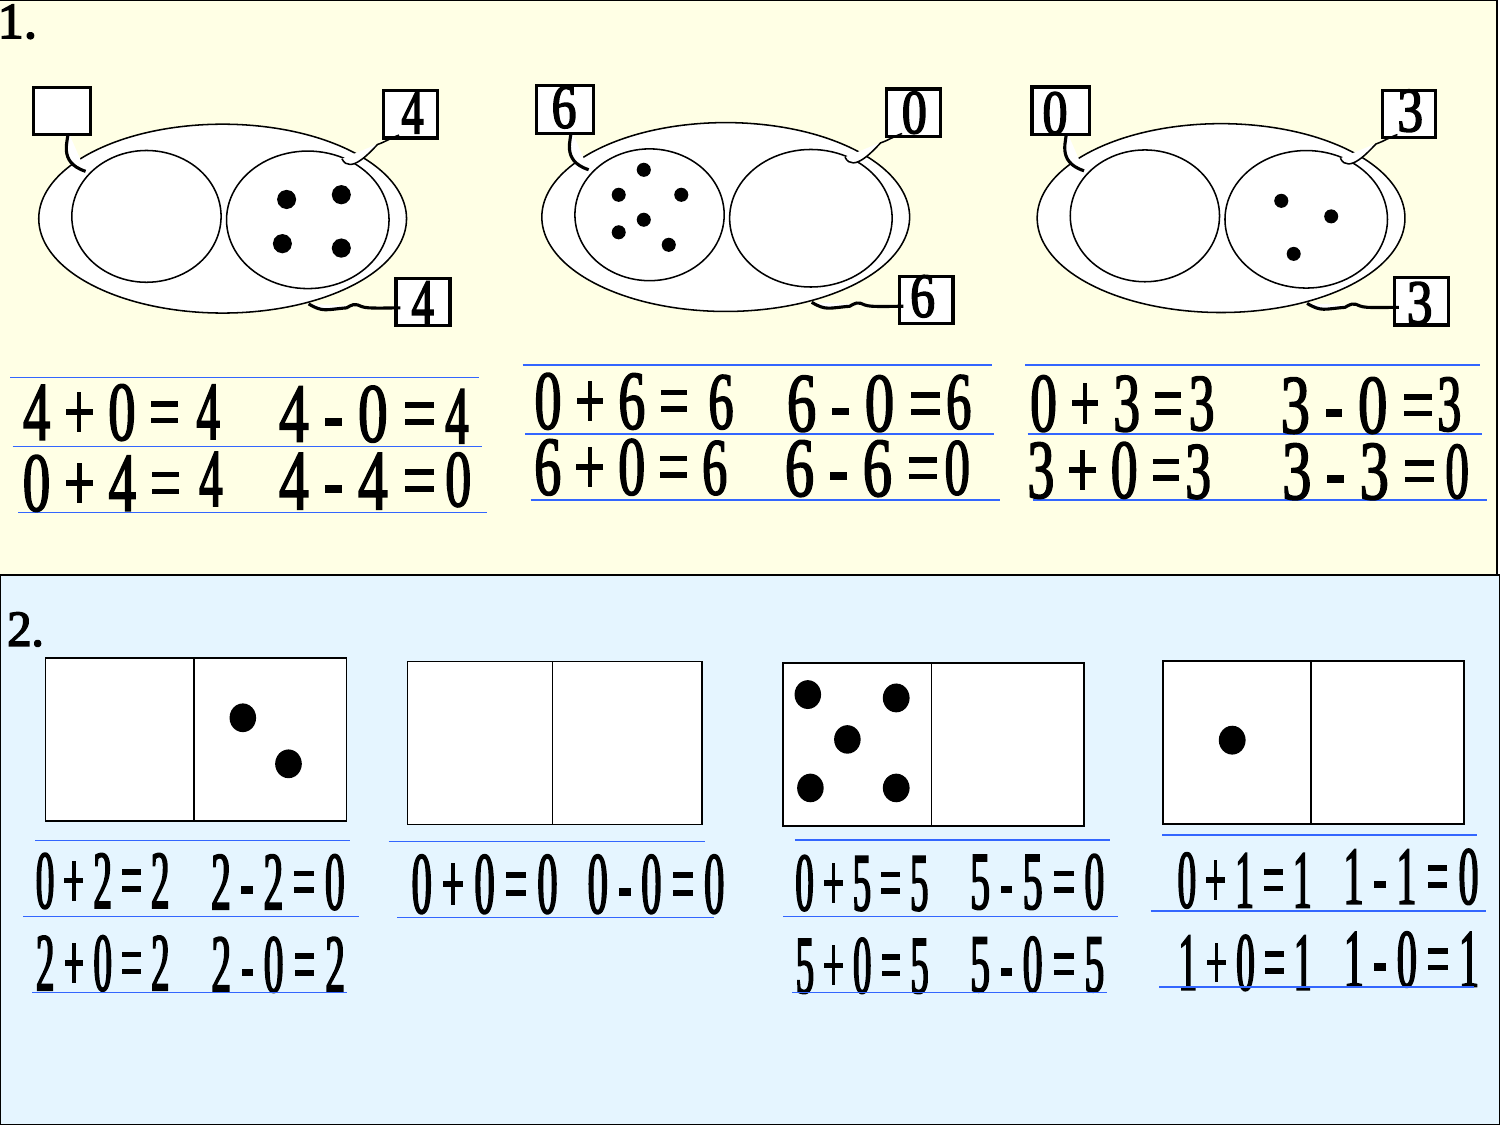

# Sestavování příkladů
1.
6
0
6
3
0
3
0
4
4
0 + 6 =
6
6
6 - 0 =
0 + 3 =
3
3 - 0 =
3
4 + 0 =
4
4 - 0 =
4
6 + 0 =
6 - 6 =
6
0
3 + 0 =
3 - 3 =
0
3
4
0
4 - 4 =
0 + 4 =
2.
1 - 1 = 0
1 - 0 = 1
0 + 1 = 1
1 + 0 = 1
0 + 2 = 2
2 + 0 = 2
5 - 5 = 0
5 - 0 = 5
2 - 2 = 0
2 - 0 = 2
0 + 0 = 0 0 - 0 = 0
0 + 5 = 5
5 + 0 = 5